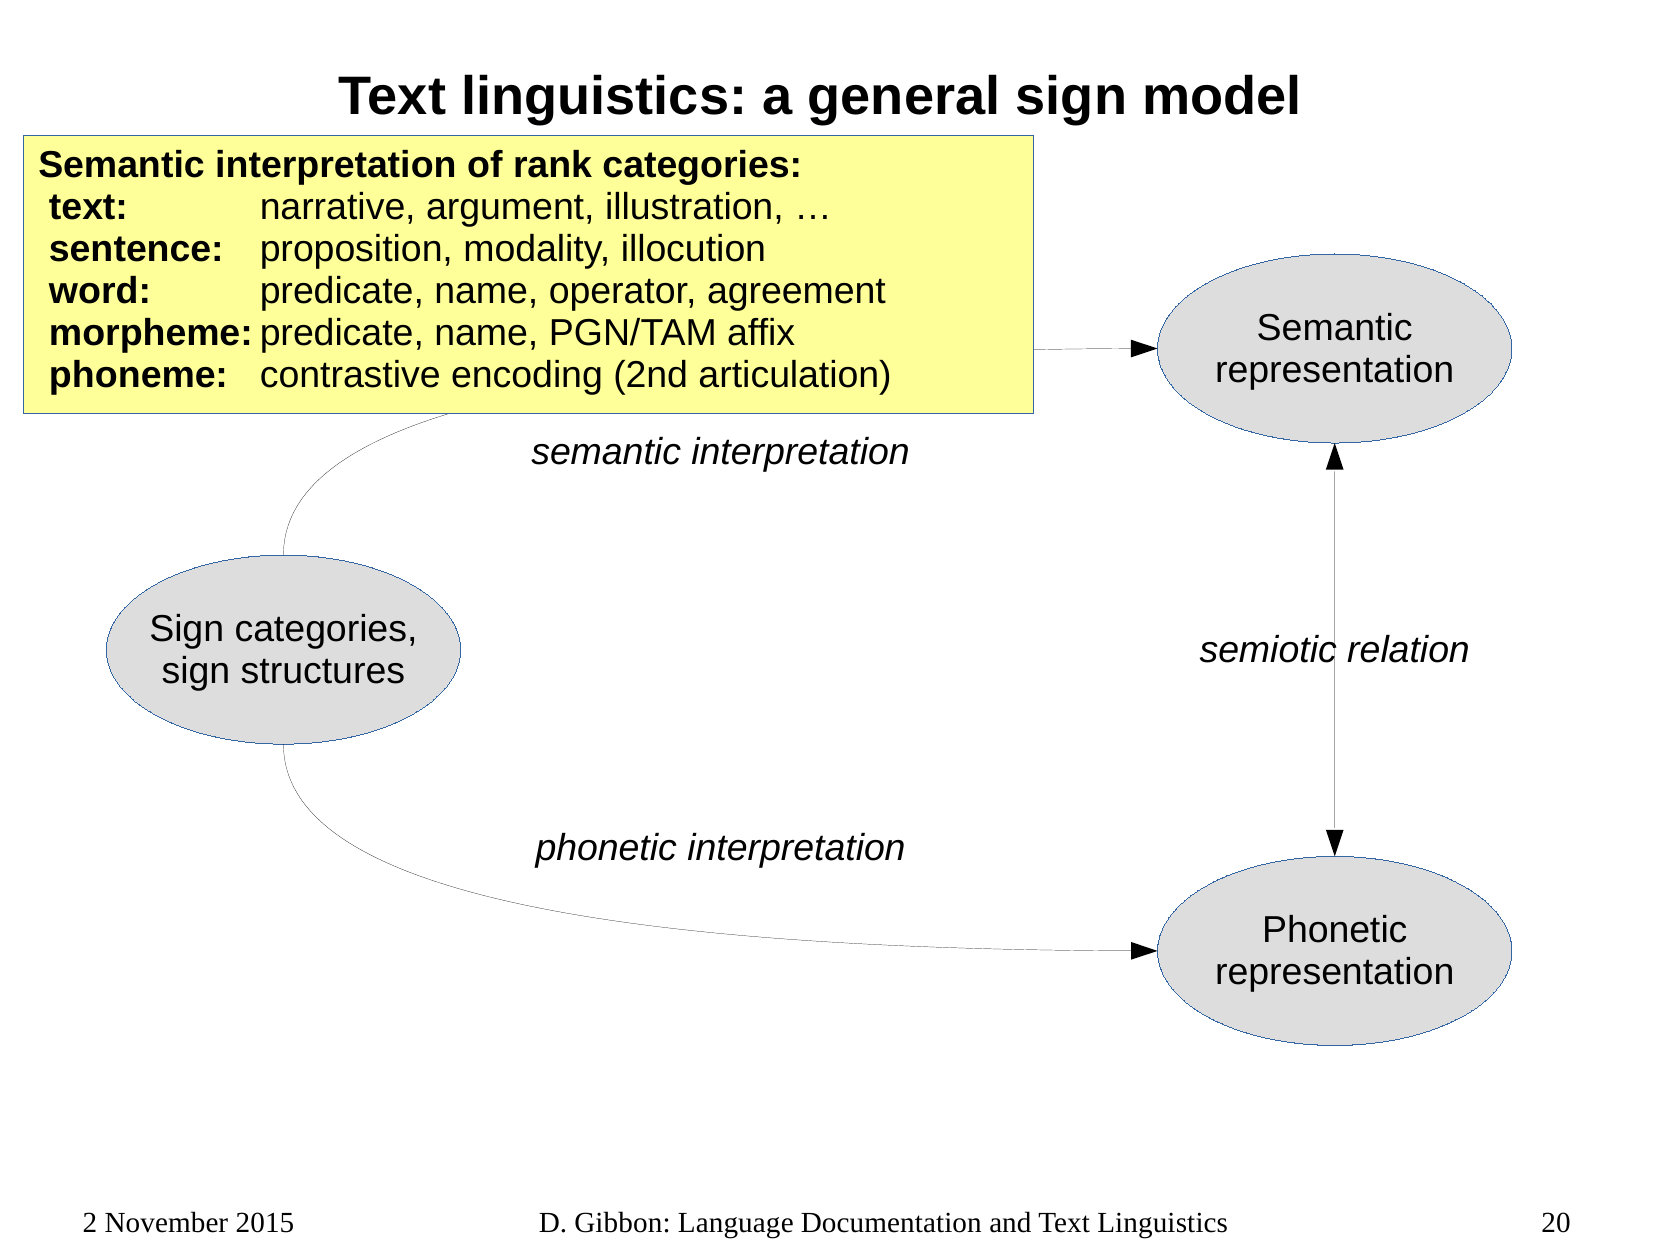

# Text linguistics: a general sign model
Semantic interpretation of rank categories:
 text:		narrative, argument, illustration, …
 sentence:	proposition, modality, illocution
 word:		predicate, name, operator, agreement
 morpheme:	predicate, name, PGN/TAM affix
 phoneme:	contrastive encoding (2nd articulation)
Semantic
representation
Sign categories,
sign structures
Phonetic
representation
2 November 2015
D. Gibbon: Language Documentation and Text Linguistics
20